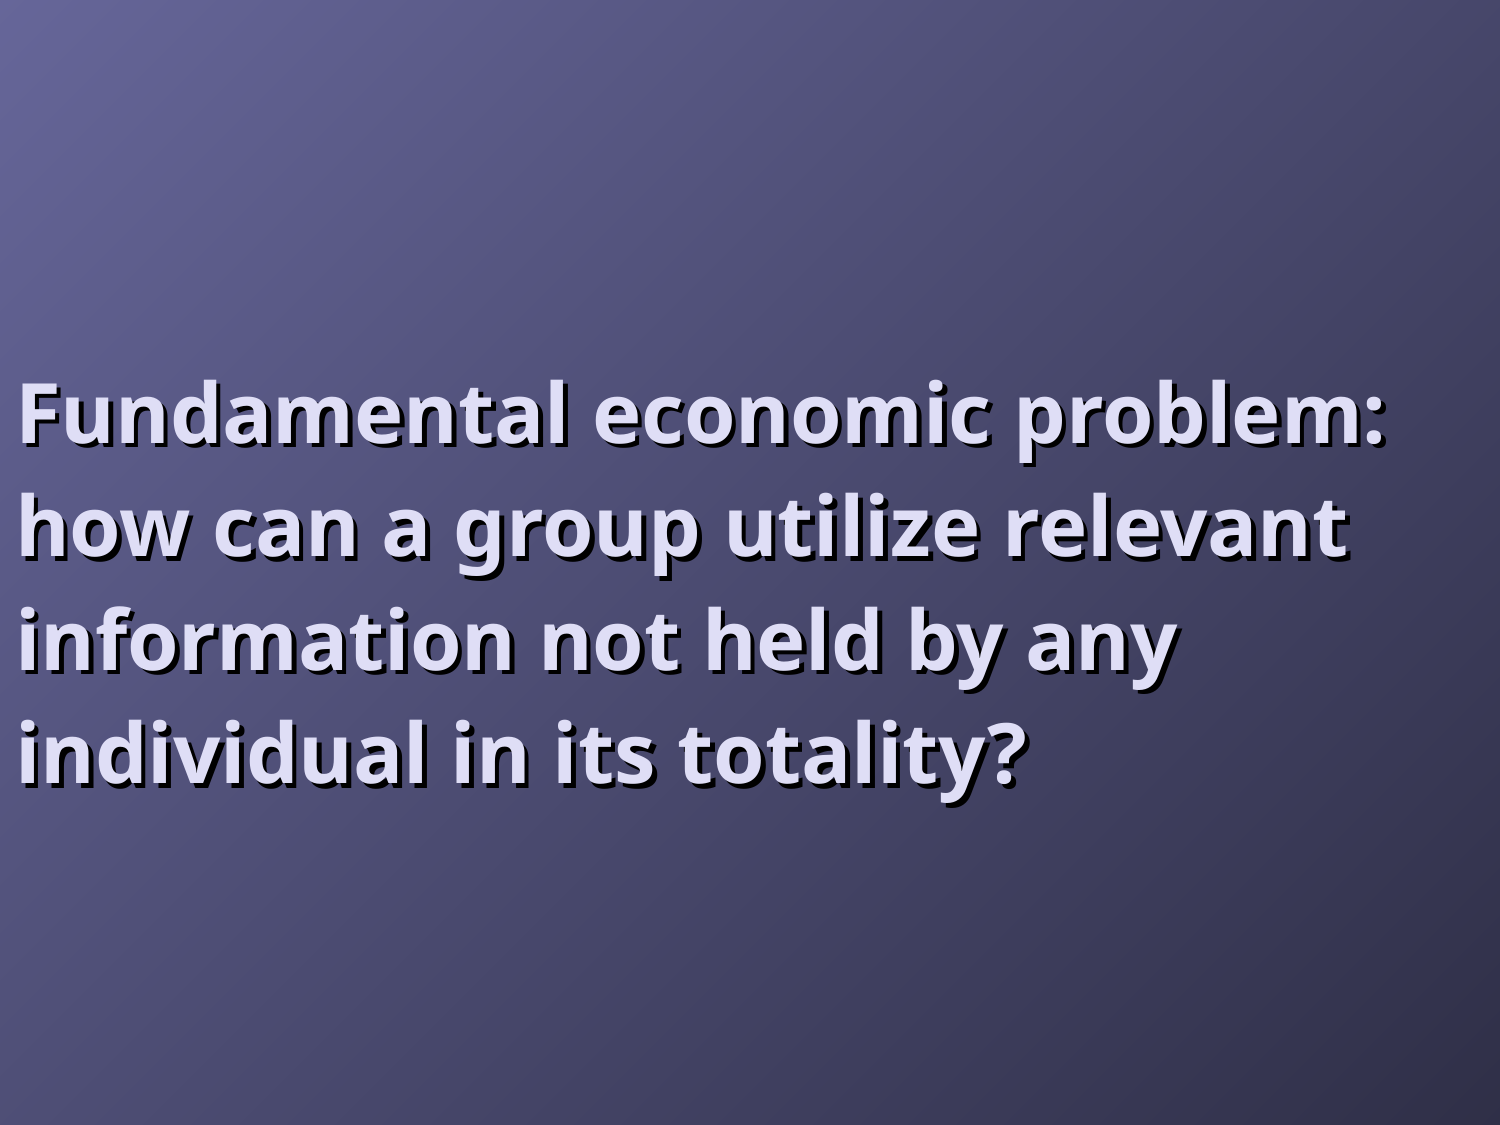

# Fundamental economic problem: how can a group utilize relevant information not held by any individual in its totality?